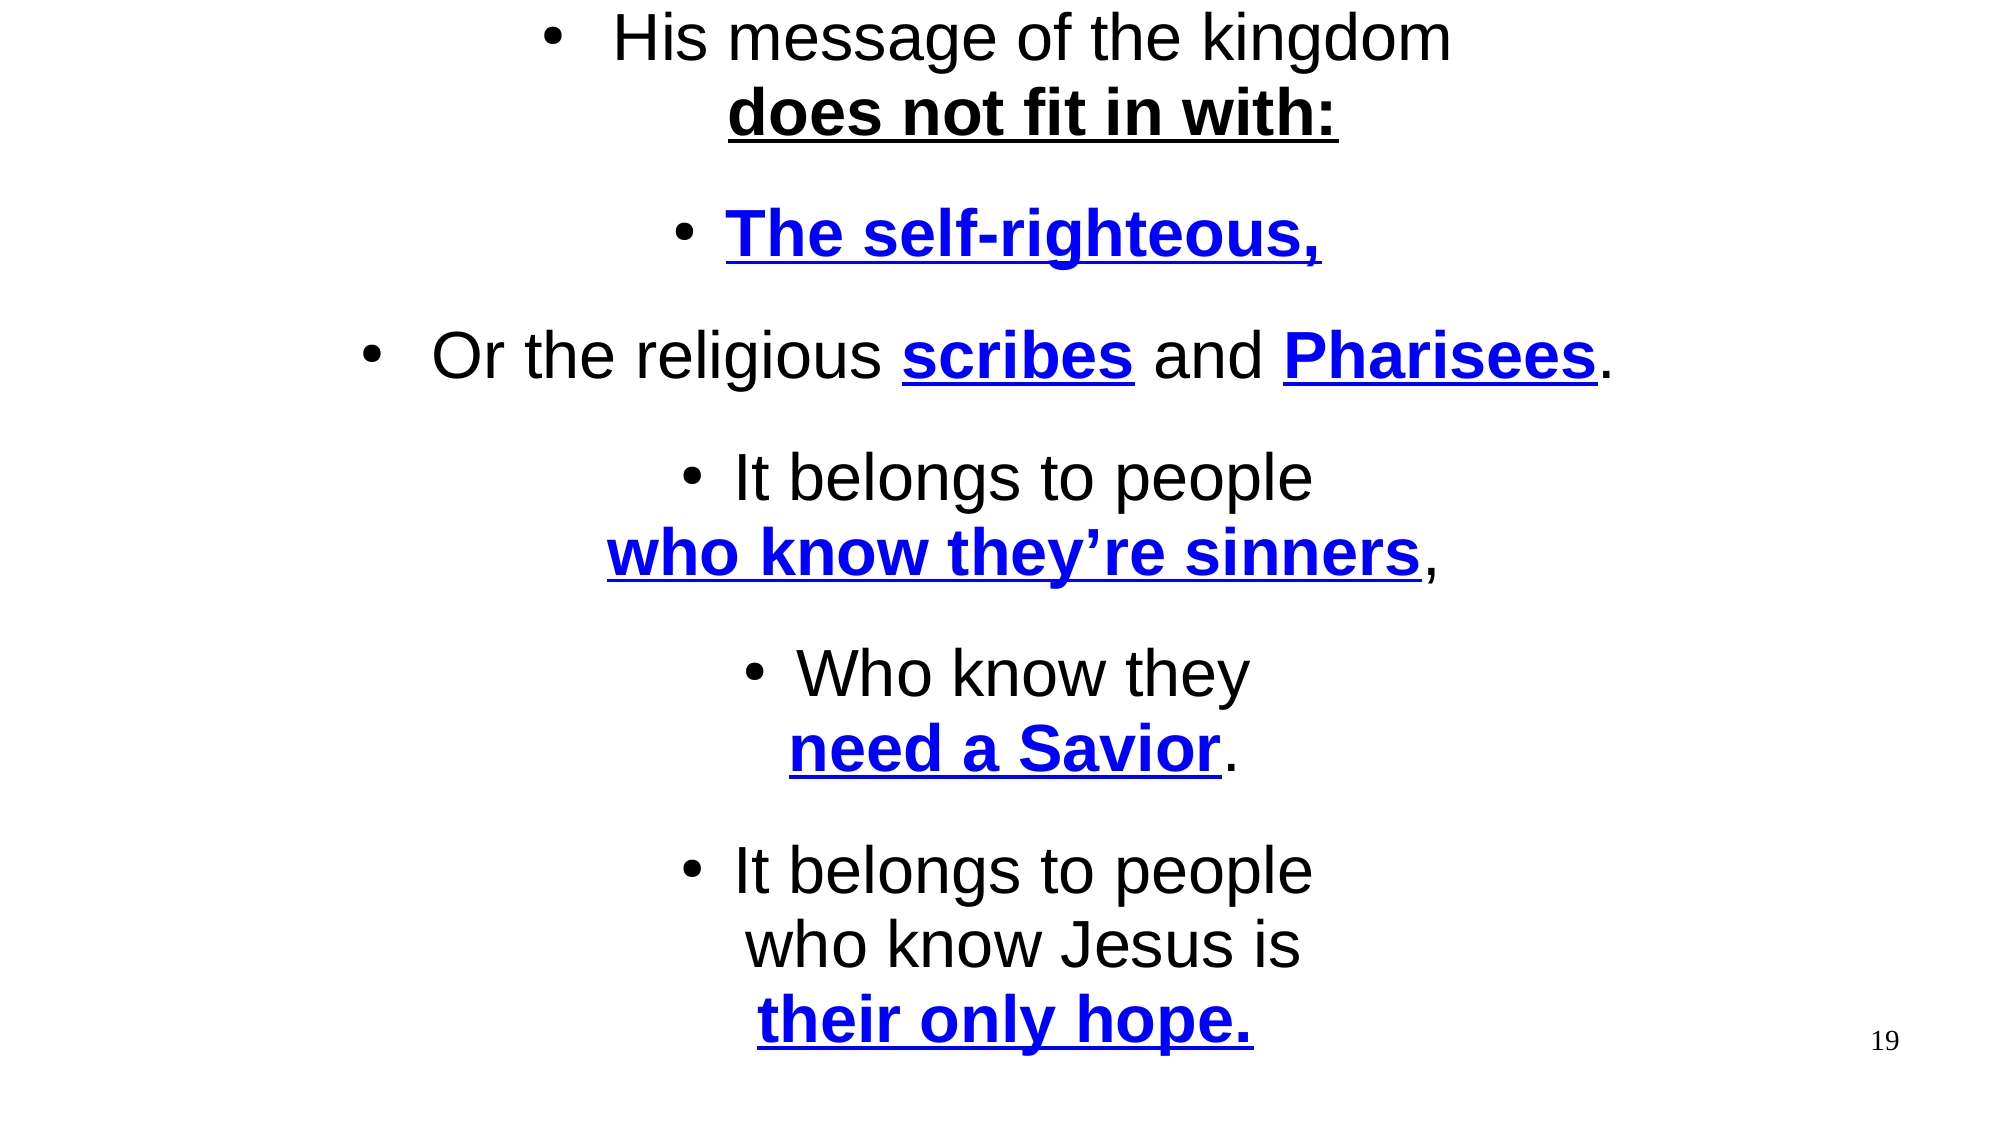

# His message of the kingdom does not fit in with:
The self-righteous,
 Or the religious scribes and Pharisees.
It belongs to people
who know they’re sinners,
Who know they
need a Savior.
It belongs to people
who know Jesus is
their only hope.
19